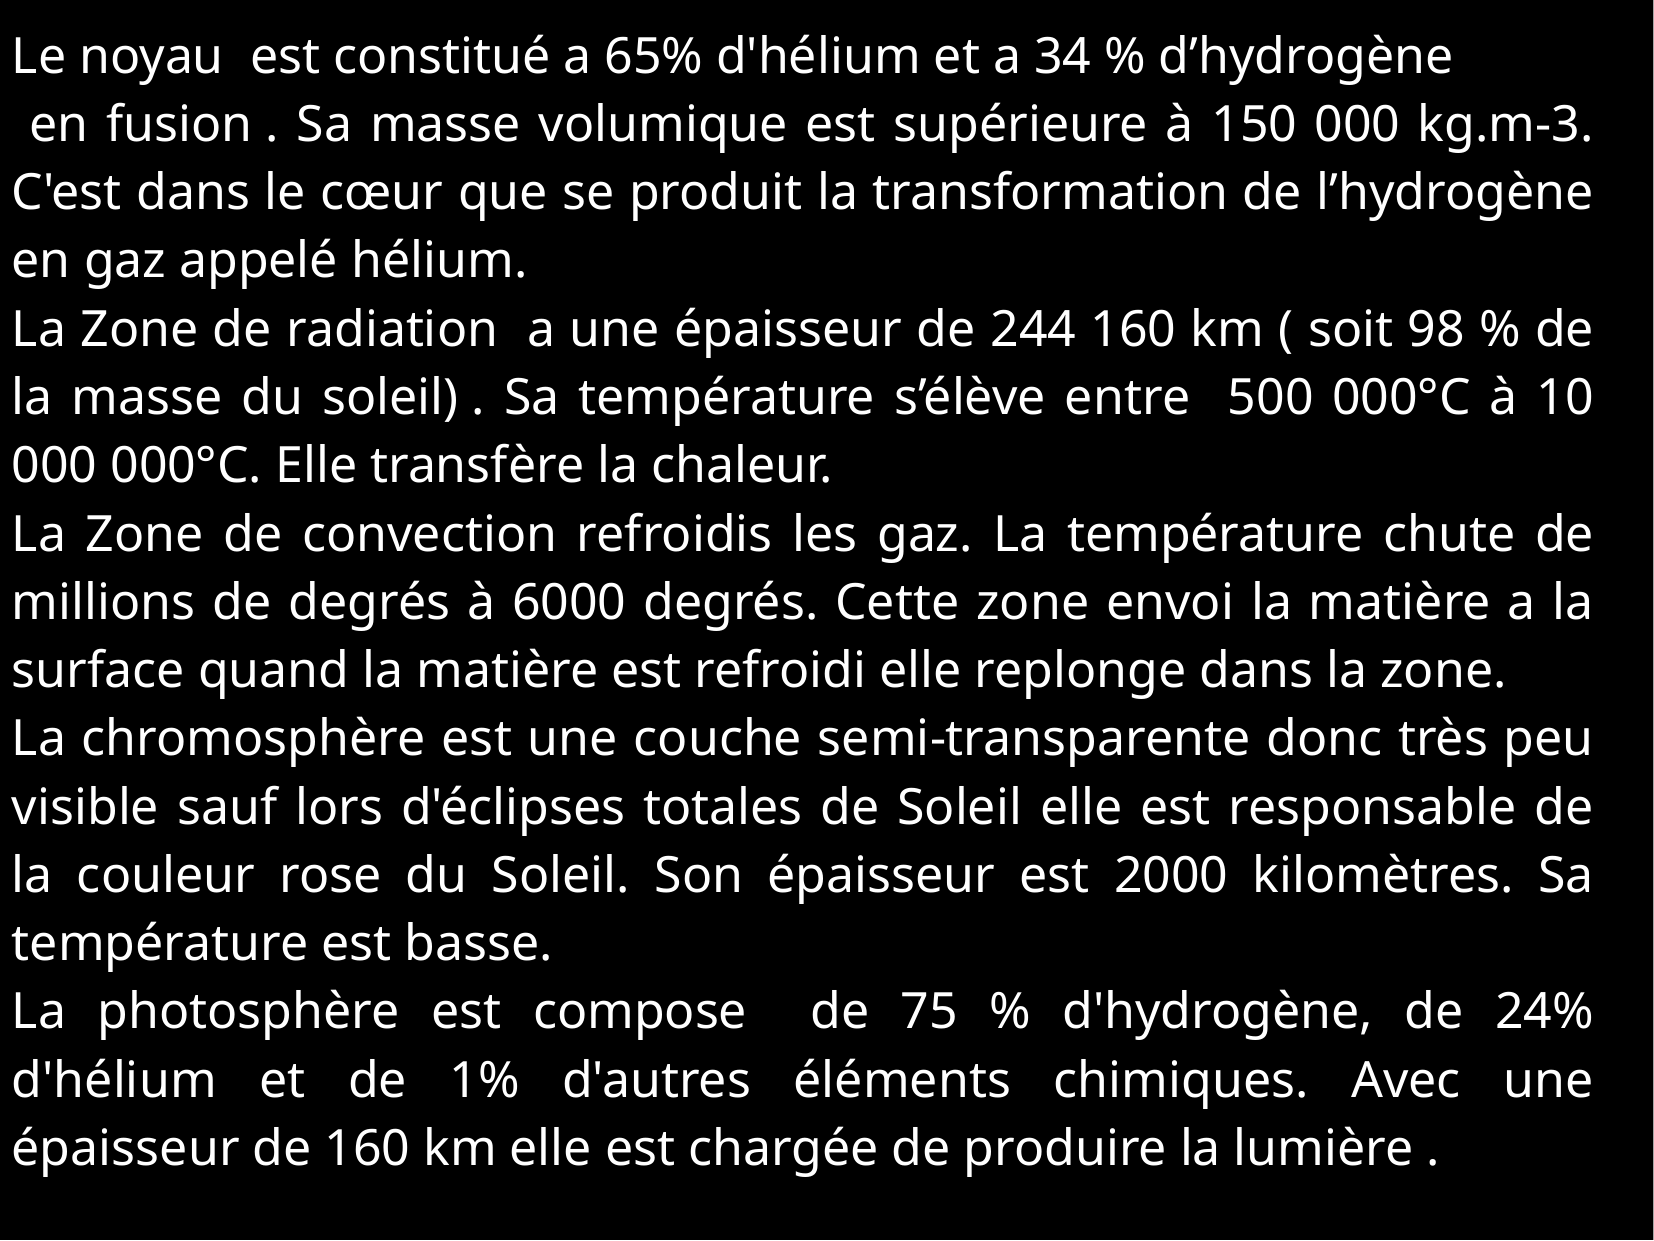

# Le noyau est constitué a 65% d'hélium et a 34 % d’hydrogène
 en fusion . Sa masse volumique est supérieure à 150 000 kg.m-3. C'est dans le cœur que se produit la transformation de l’hydrogène en gaz appelé hélium.
La Zone de radiation a une épaisseur de 244 160 km ( soit 98 % de la masse du soleil) . Sa température s’élève entre 500 000°C à 10 000 000°C. Elle transfère la chaleur.
La Zone de convection refroidis les gaz. La température chute de millions de degrés à 6000 degrés. Cette zone envoi la matière a la surface quand la matière est refroidi elle replonge dans la zone.
La chromosphère est une couche semi-transparente donc très peu visible sauf lors d'éclipses totales de Soleil elle est responsable de la couleur rose du Soleil. Son épaisseur est 2000 kilomètres. Sa température est basse.
La photosphère est compose de 75 % d'hydrogène, de 24% d'hélium et de 1% d'autres éléments chimiques. Avec une épaisseur de 160 km elle est chargée de produire la lumière .